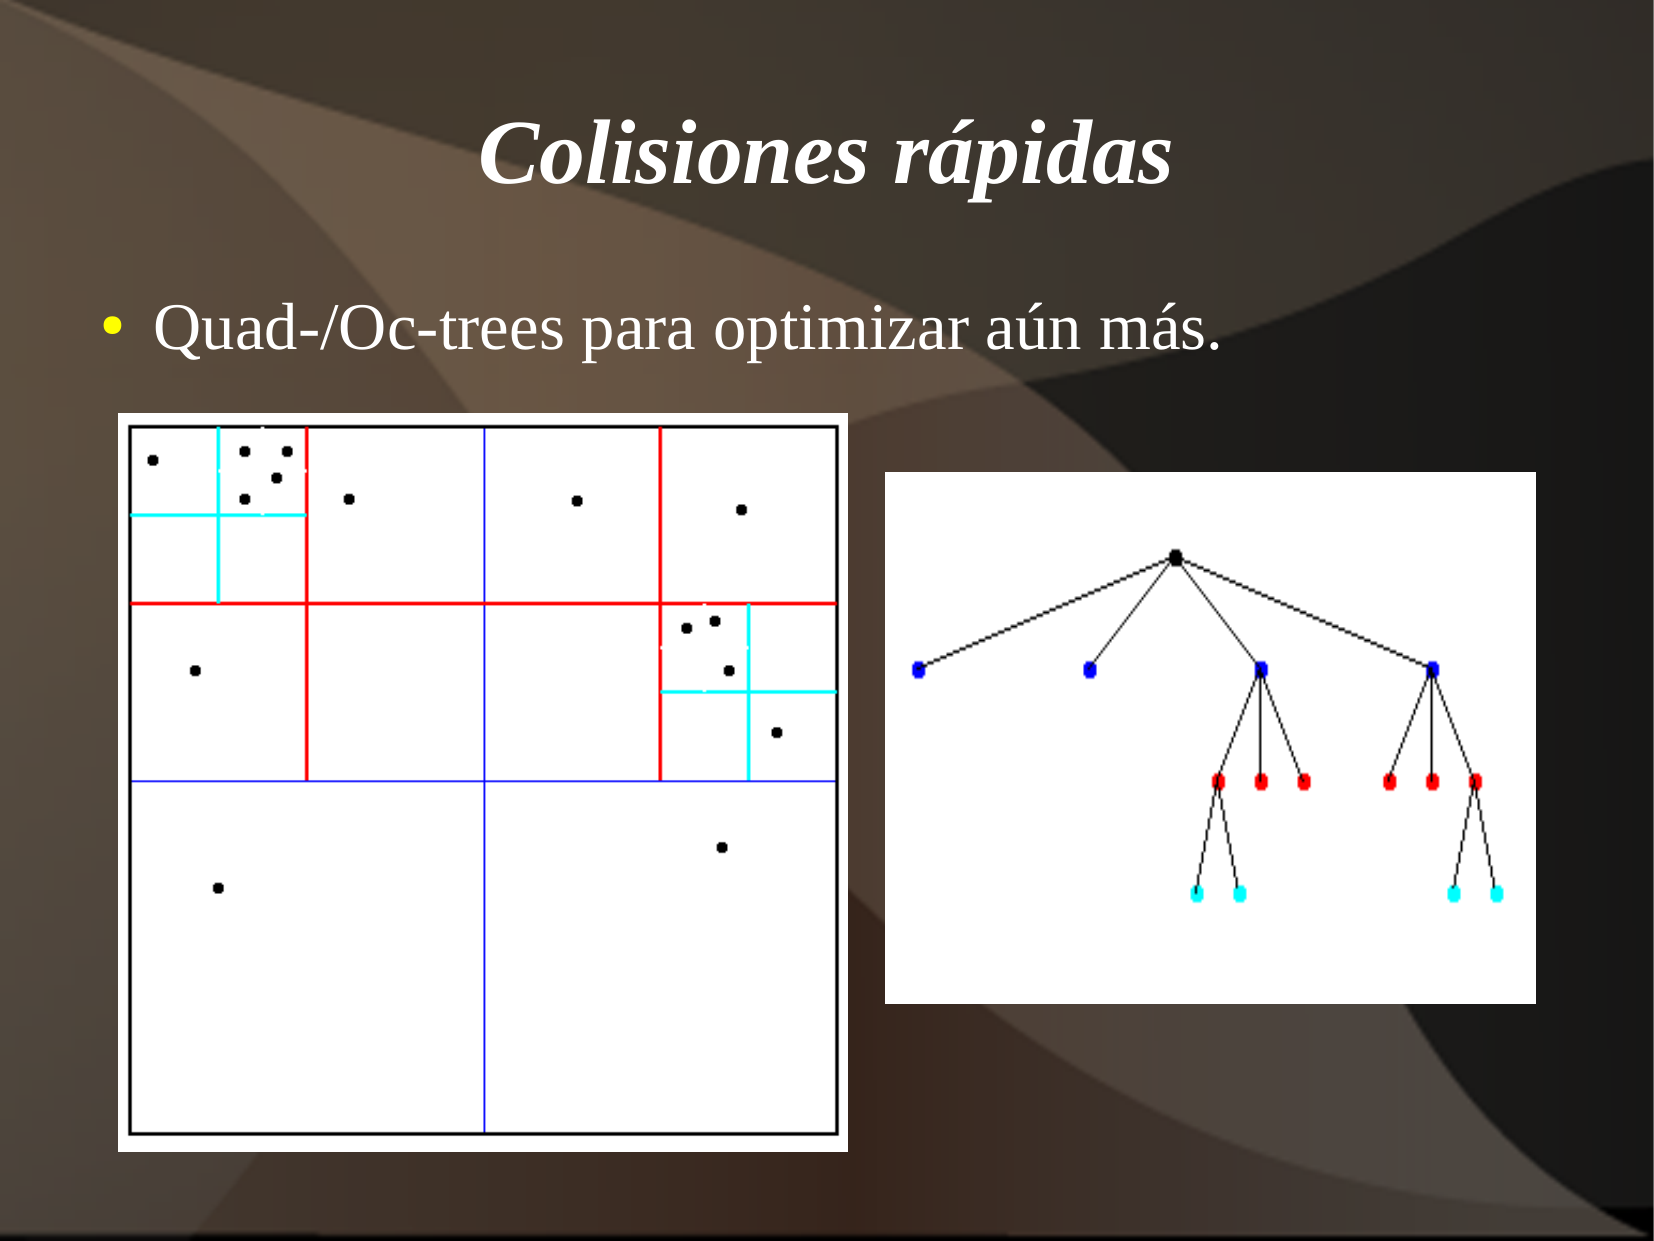

# Colisiones rápidas
Quad-/Oc-trees para optimizar aún más.